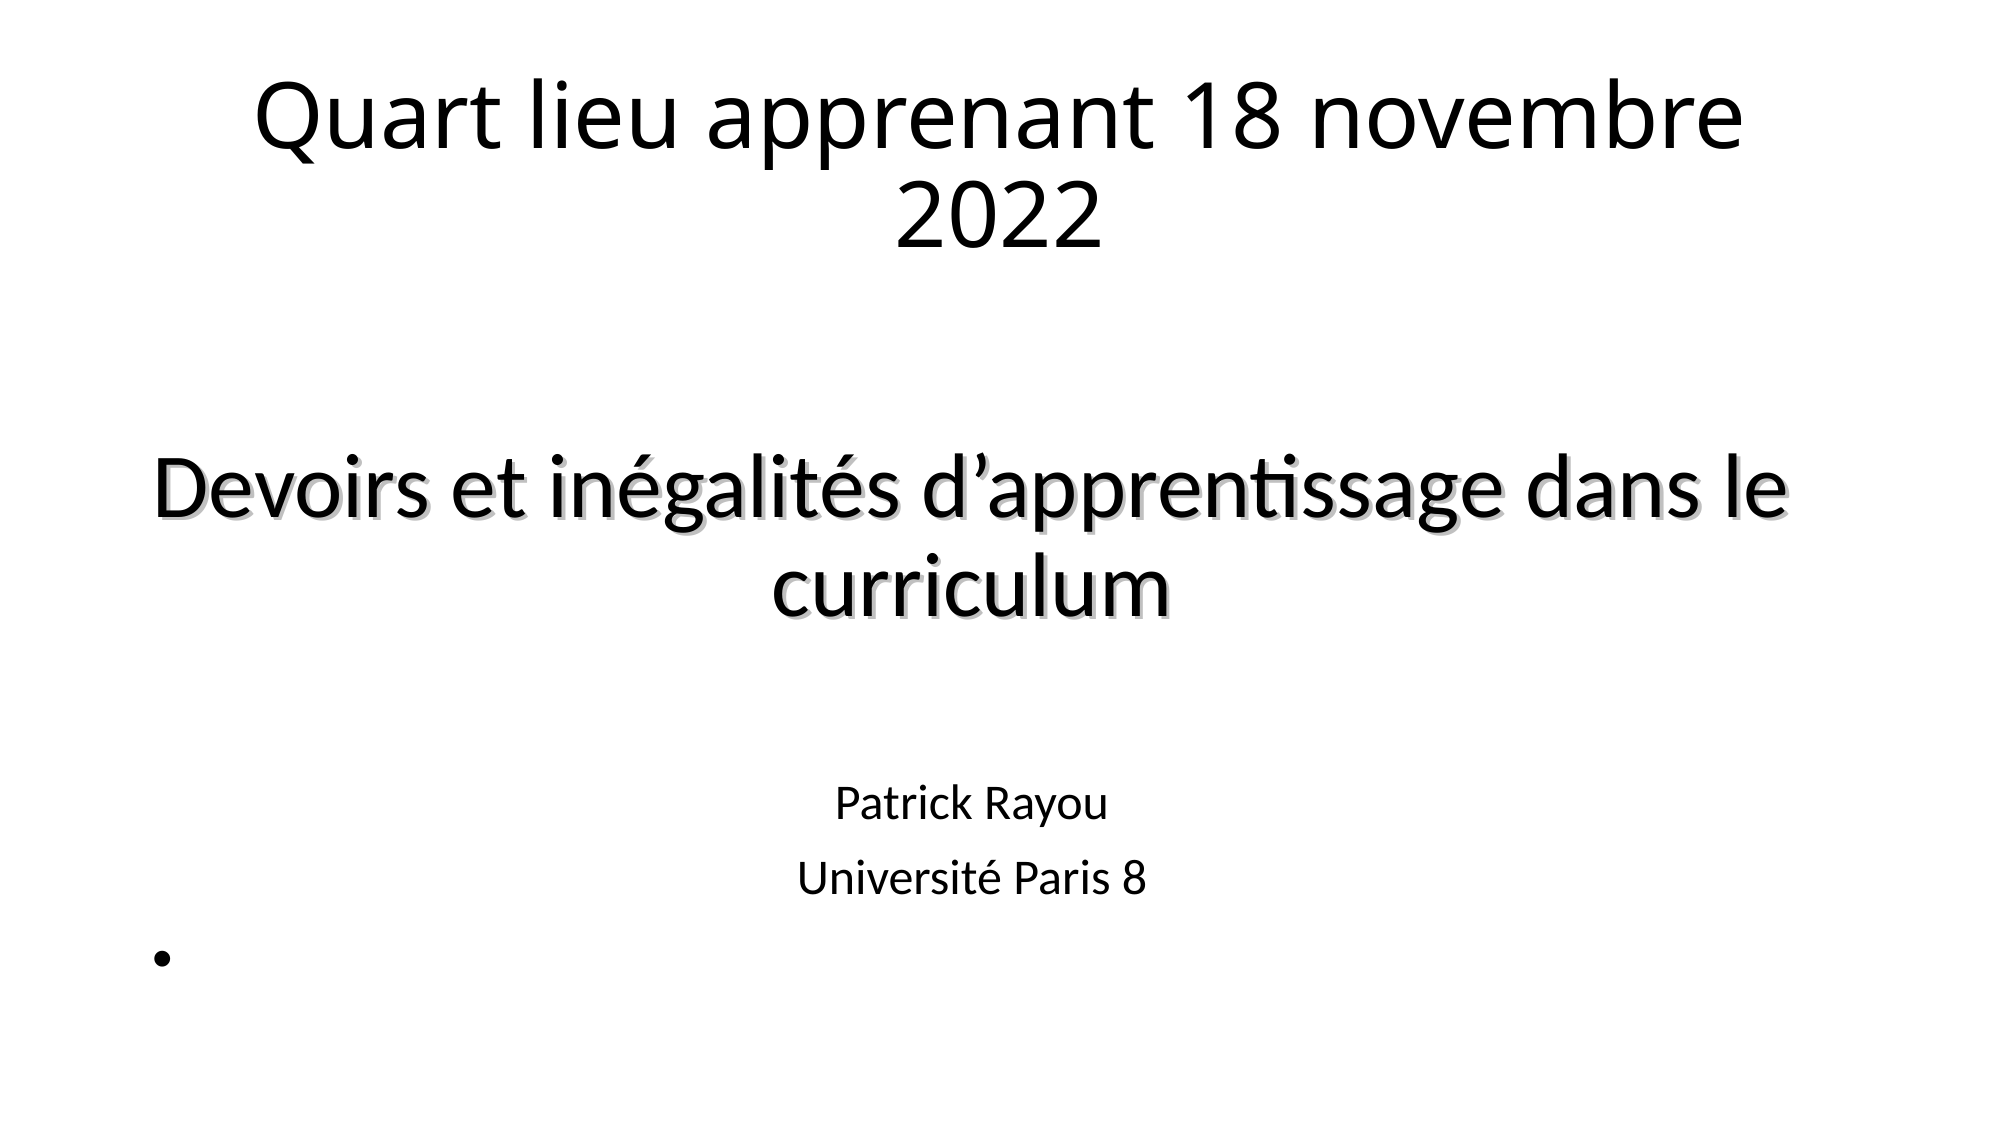

# Quart lieu apprenant 18 novembre 2022
Devoirs et inégalités d’apprentissage dans le curriculum
Patrick Rayou
Université Paris 8